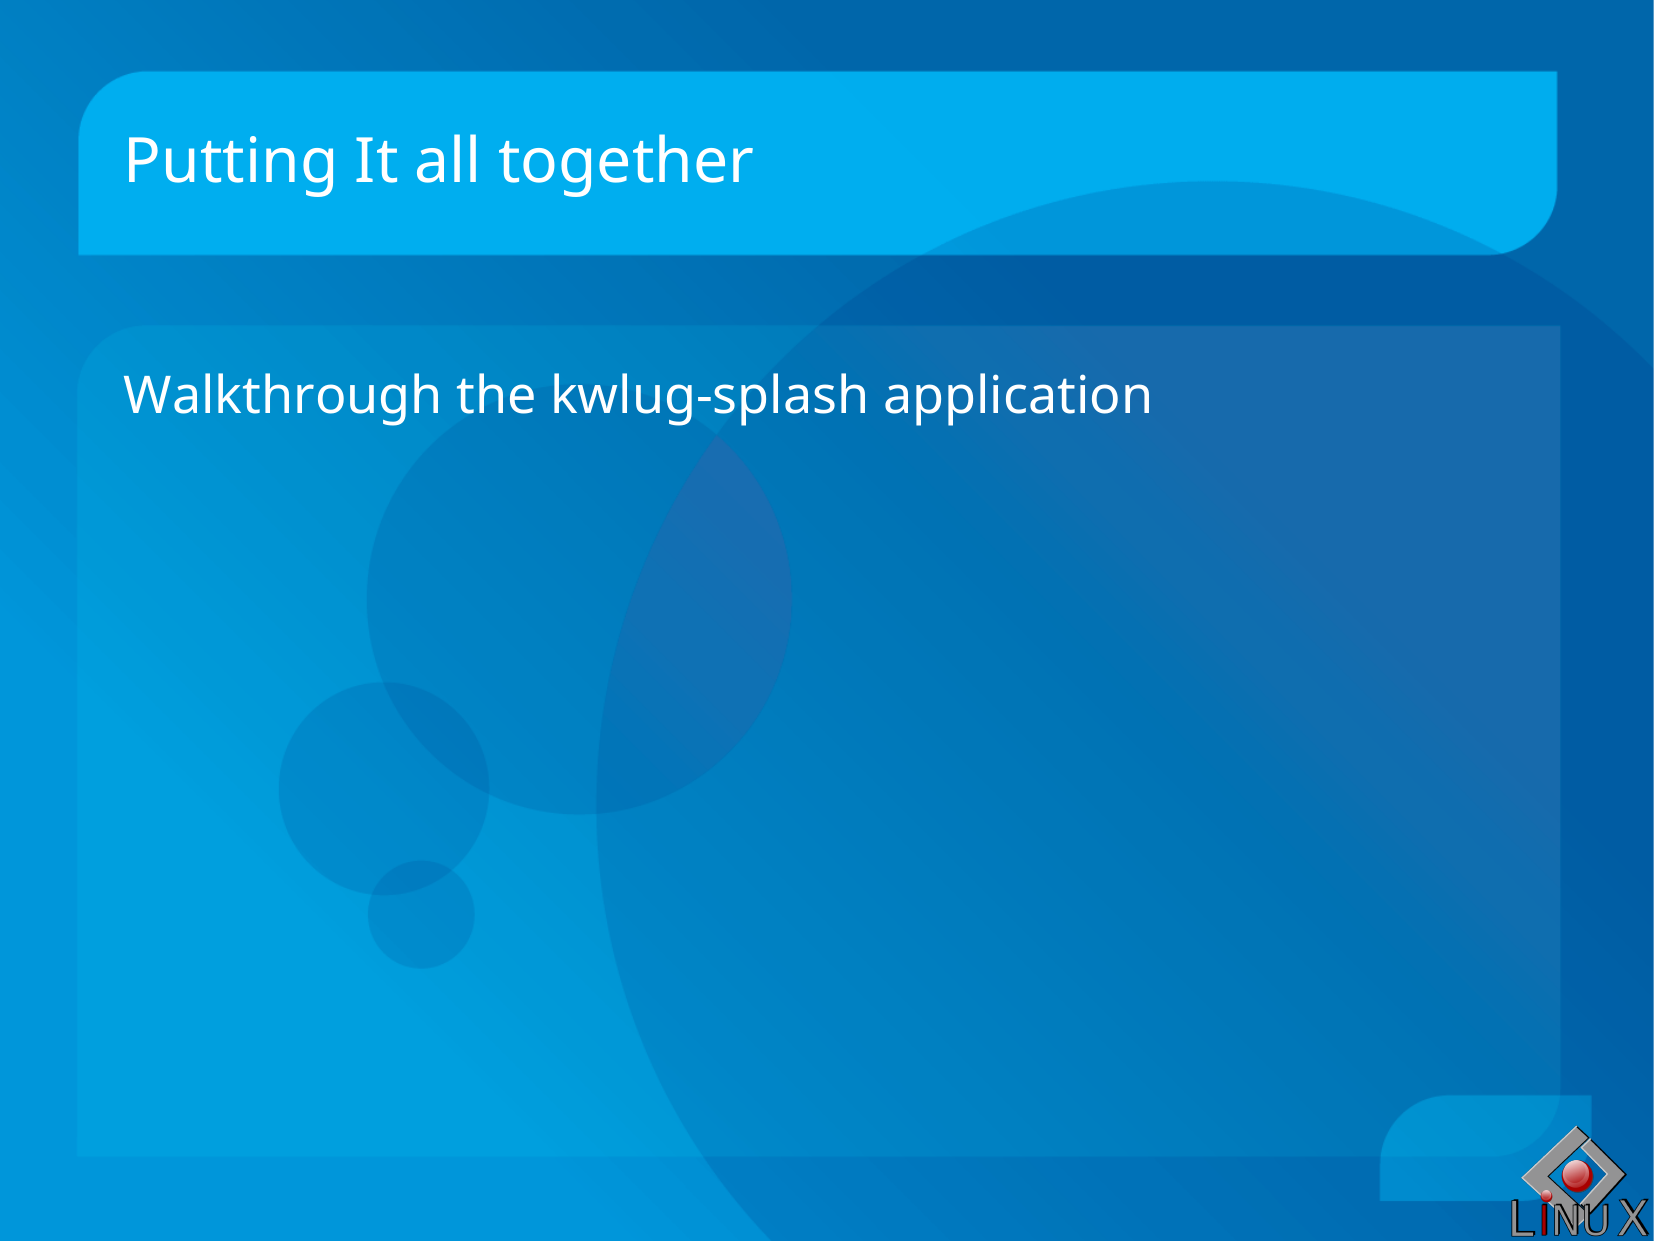

# Putting It all together
Walkthrough the kwlug-splash application